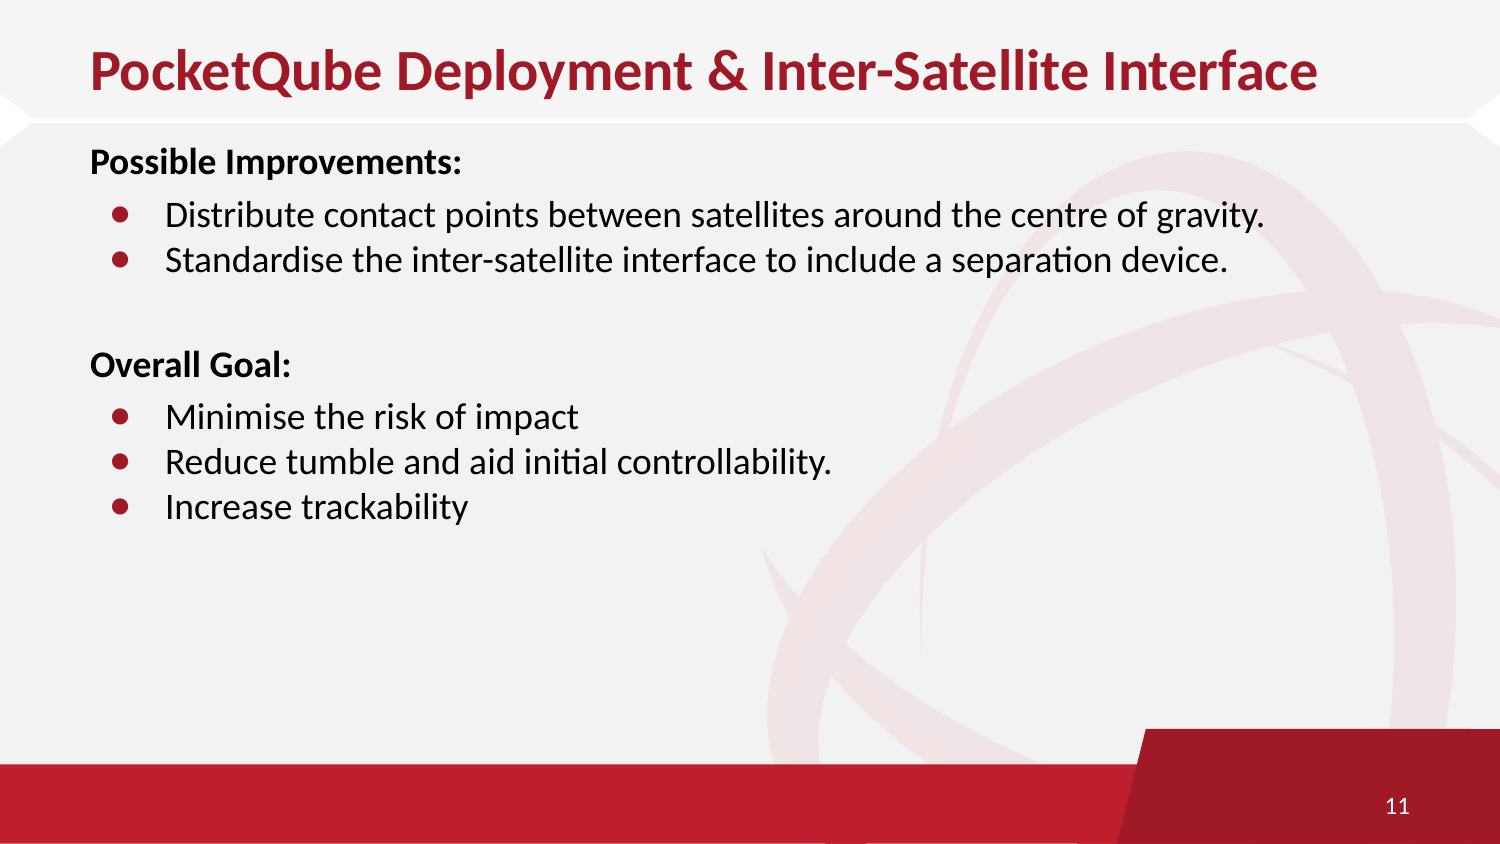

# PocketQube Deployment & Inter-Satellite Interface
Possible Improvements:
Distribute contact points between satellites around the centre of gravity.
Standardise the inter-satellite interface to include a separation device.
Overall Goal:
Minimise the risk of impact
Reduce tumble and aid initial controllability.
Increase trackability